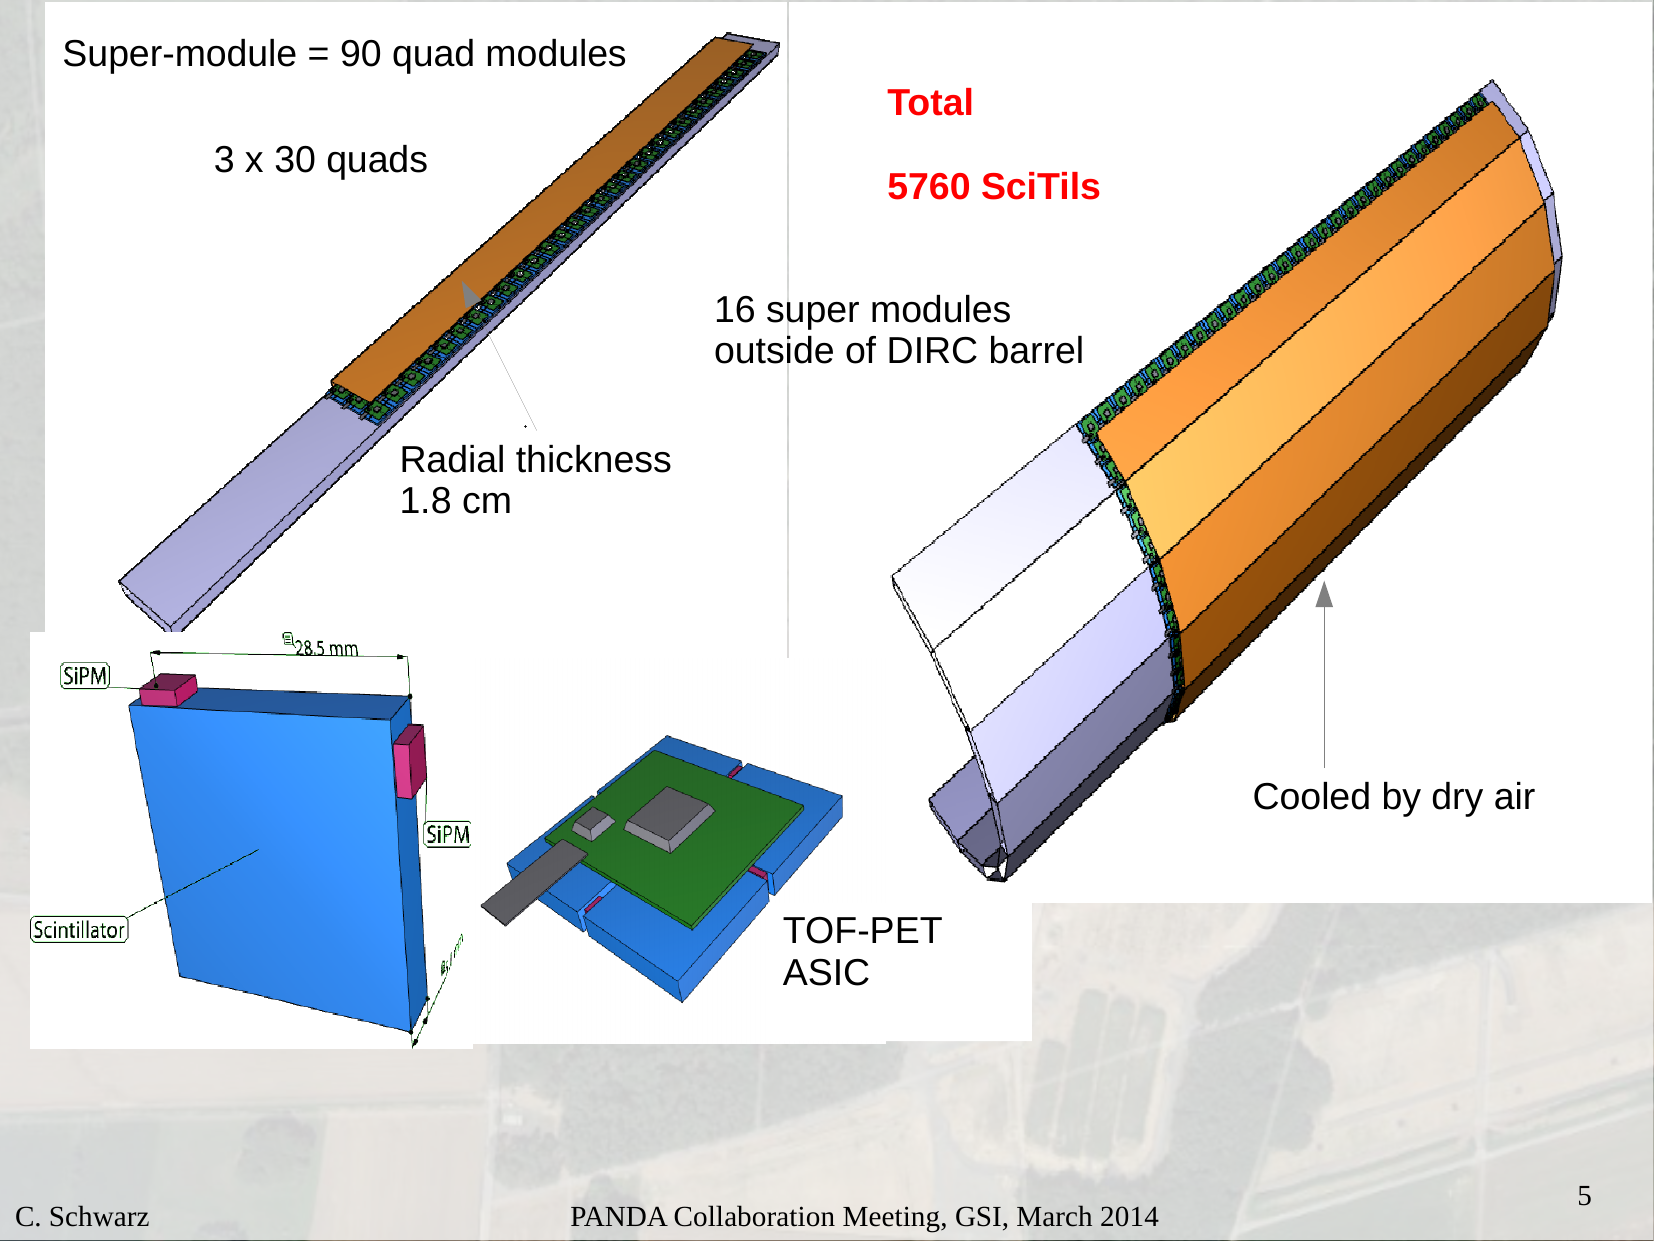

Super-module = 90 quad modules
Total
5760 SciTils
3 x 30 quads
16 super modules
outside of DIRC barrel
Radial thickness
1.8 cm
Cooled by dry air
TOF-PET
ASIC
5